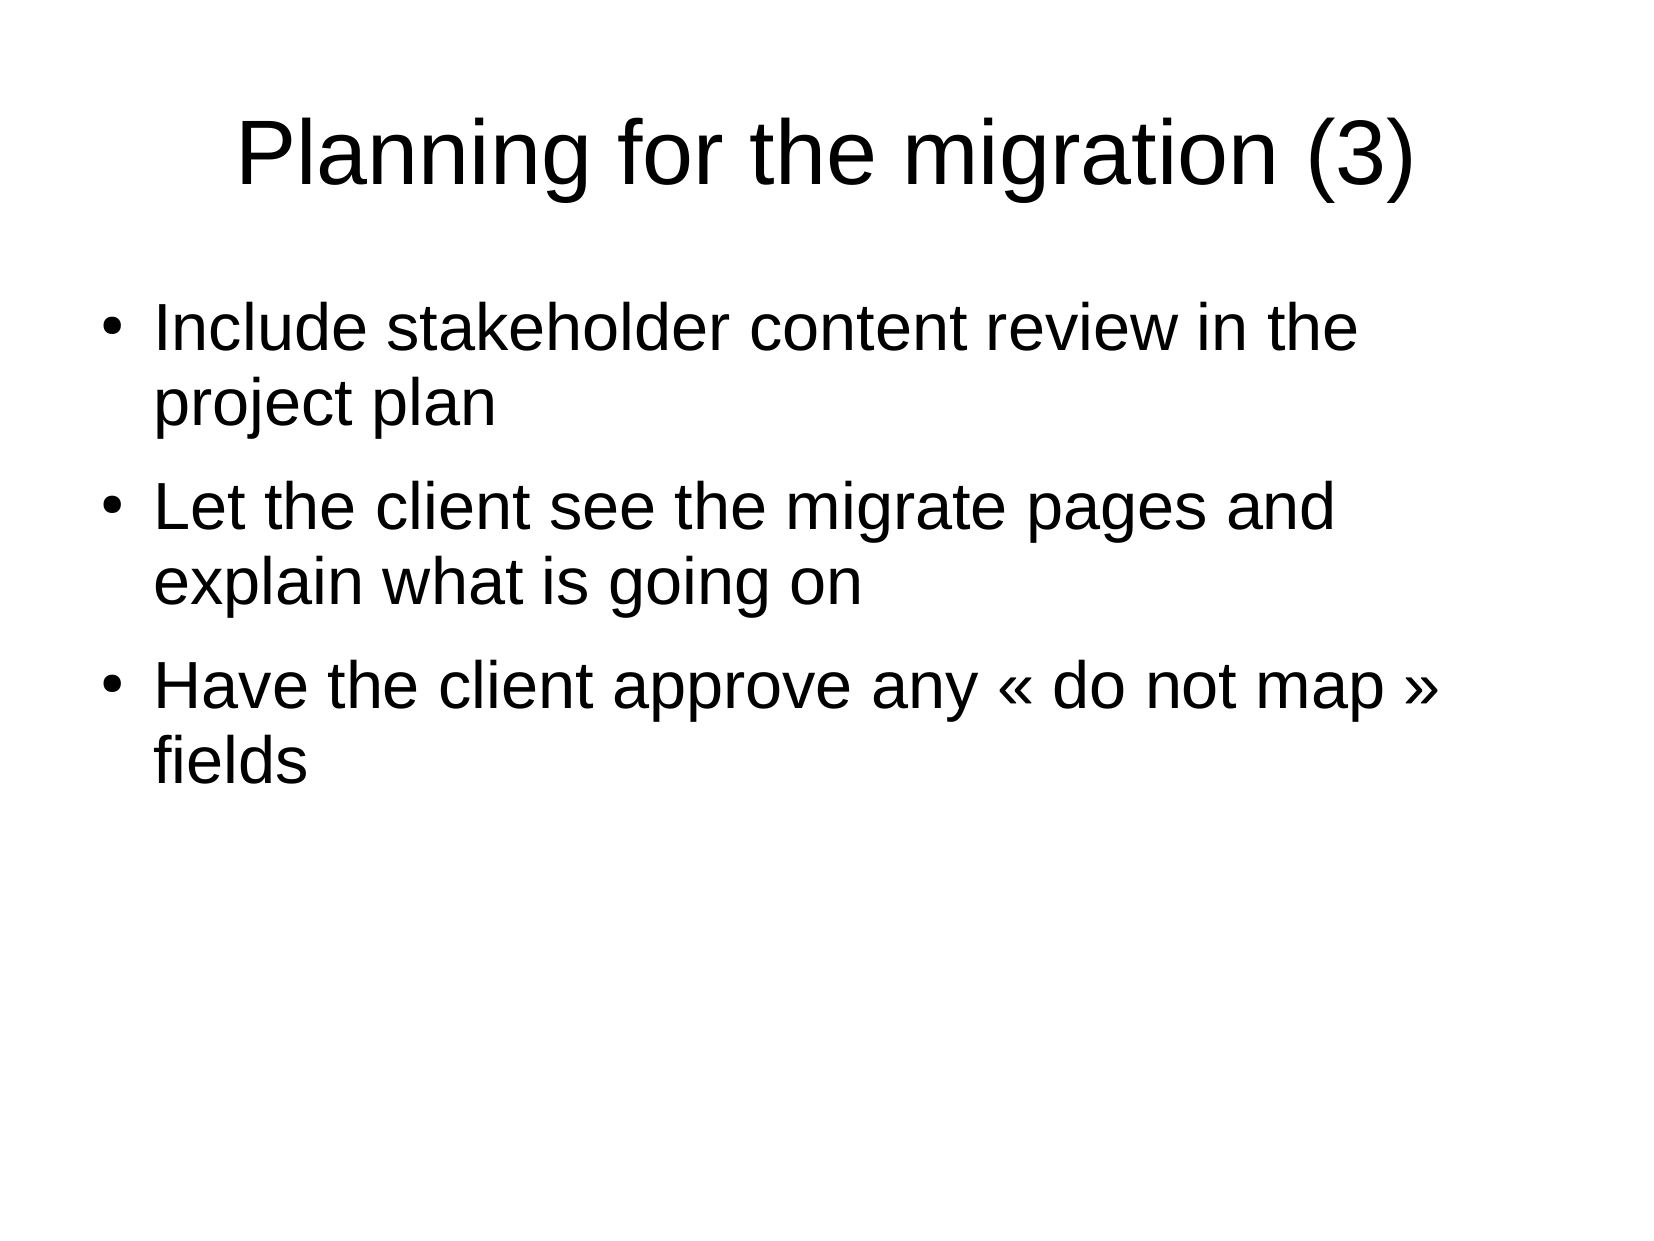

# Planning for the migration (3)
Include stakeholder content review in the project plan
Let the client see the migrate pages and explain what is going on
Have the client approve any « do not map » fields